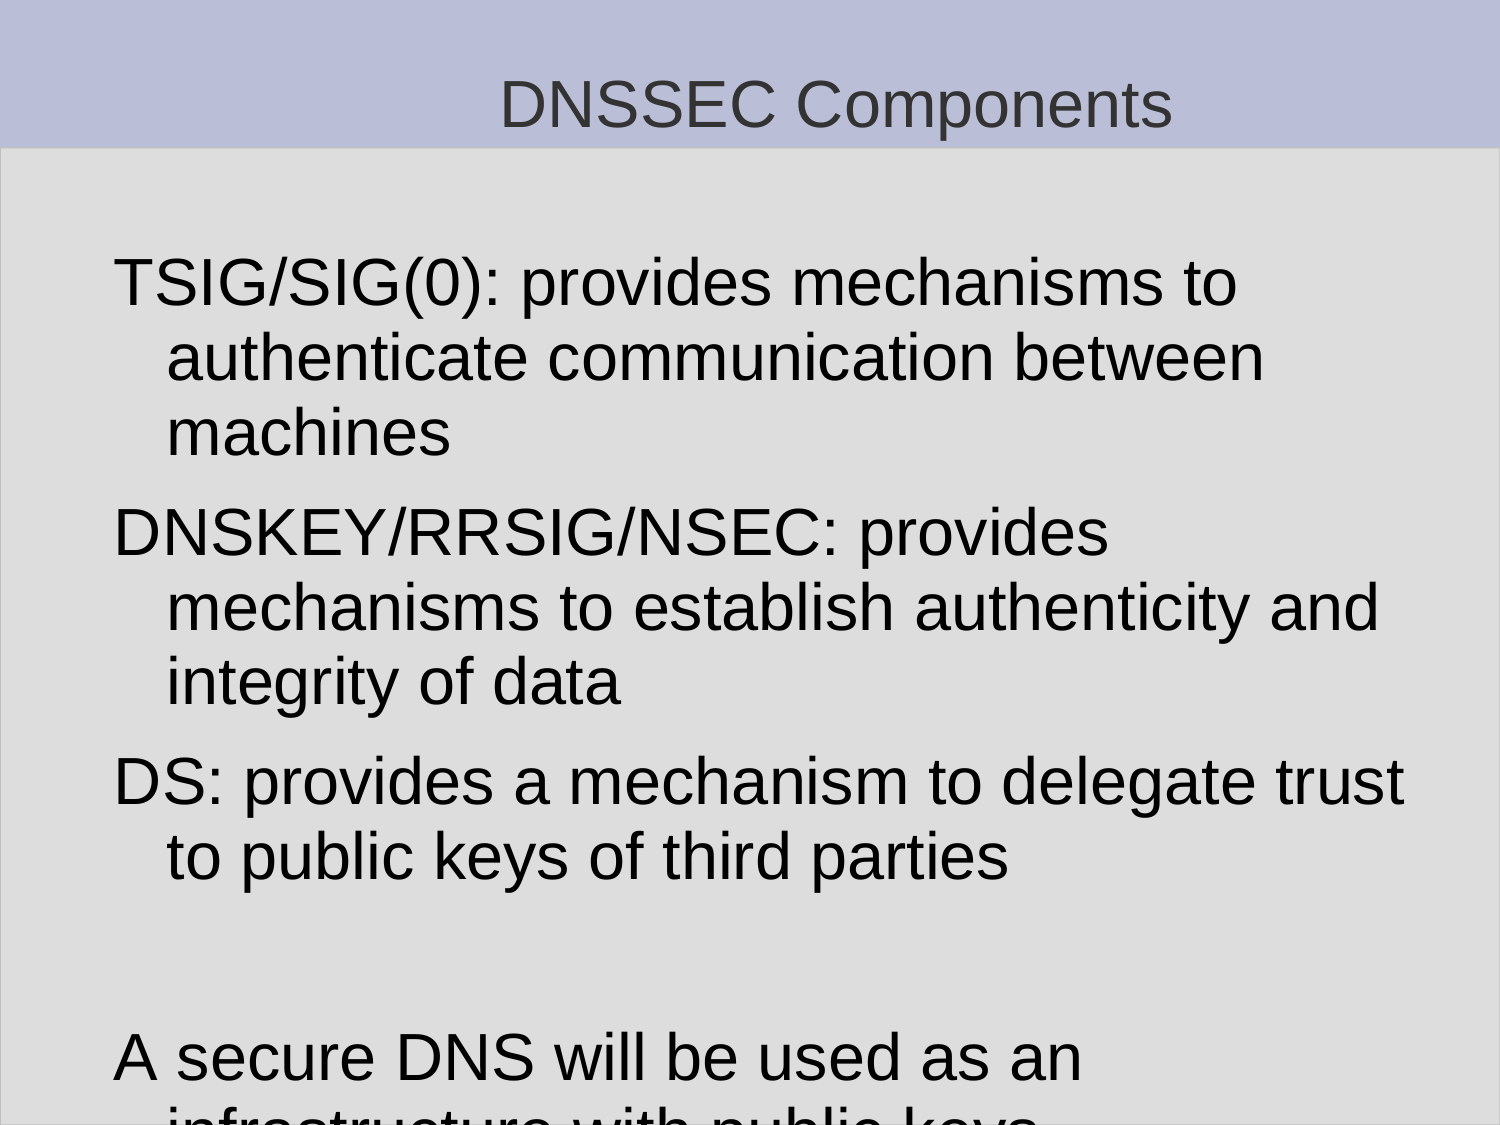

# DNSSEC Components
TSIG/SIG(0): provides mechanisms to authenticate communication between machines
DNSKEY/RRSIG/NSEC: provides mechanisms to establish authenticity and integrity of data
DS: provides a mechanism to delegate trust to public keys of third parties
A secure DNS will be used as an infrastructure with public keys
However it is NOT a PKI